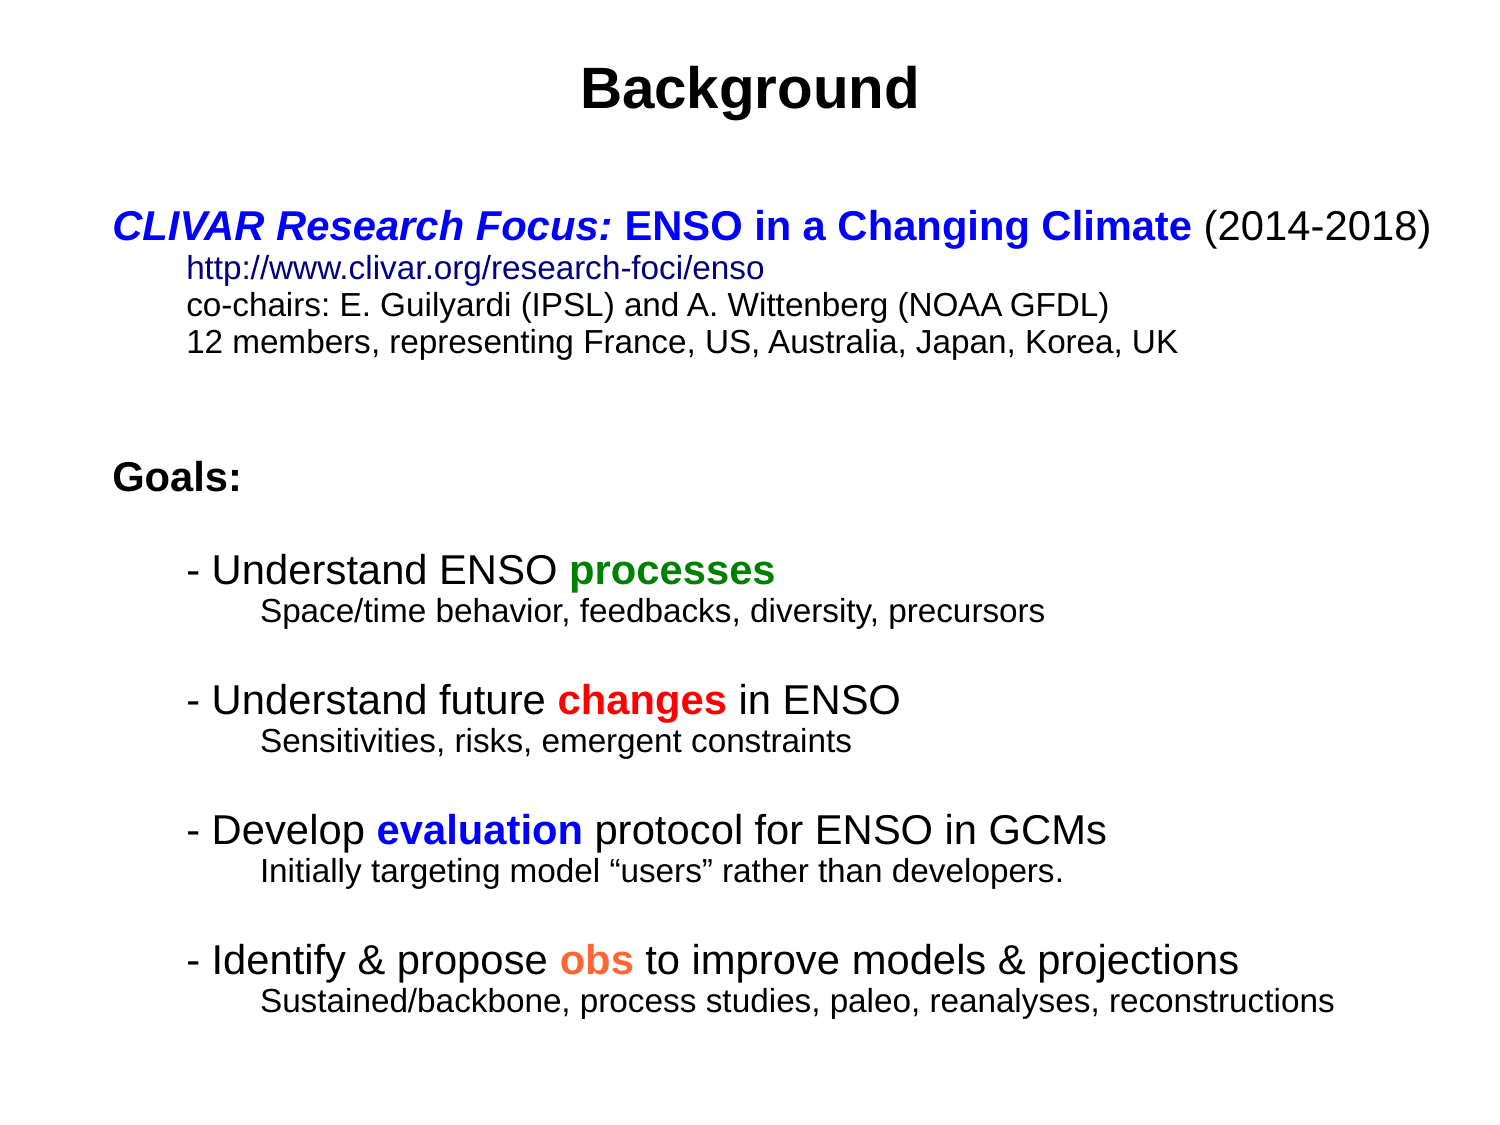

# Background
CLIVAR Research Focus: ENSO in a Changing Climate (2014-2018)
	http://www.clivar.org/research-foci/enso
	co-chairs: E. Guilyardi (IPSL) and A. Wittenberg (NOAA GFDL)
	12 members, representing France, US, Australia, Japan, Korea, UK
Goals:
	- Understand ENSO processes
		Space/time behavior, feedbacks, diversity, precursors
	- Understand future changes in ENSO
		Sensitivities, risks, emergent constraints
	- Develop evaluation protocol for ENSO in GCMs
		Initially targeting model “users” rather than developers.
	- Identify & propose obs to improve models & projections
		Sustained/backbone, process studies, paleo, reanalyses, reconstructions